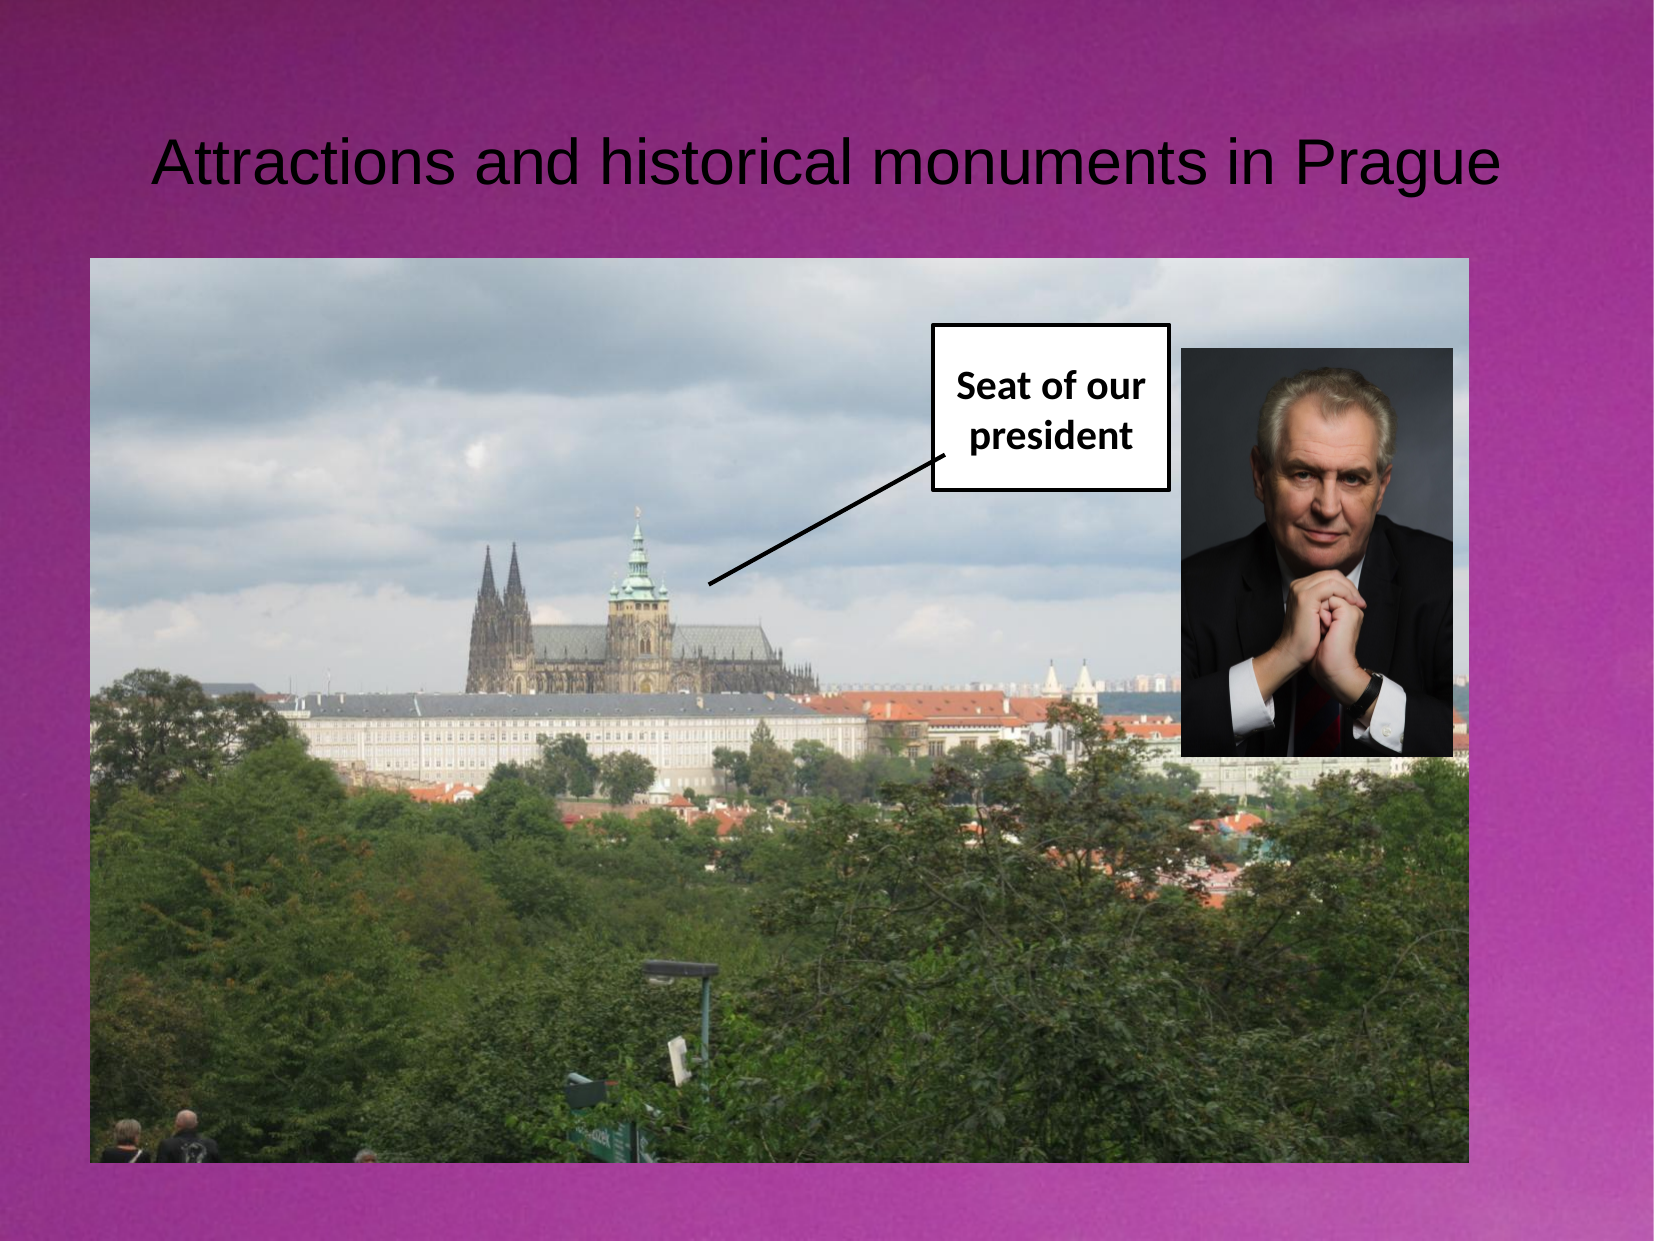

# Attractions and historical monuments in Prague
Seat of our president